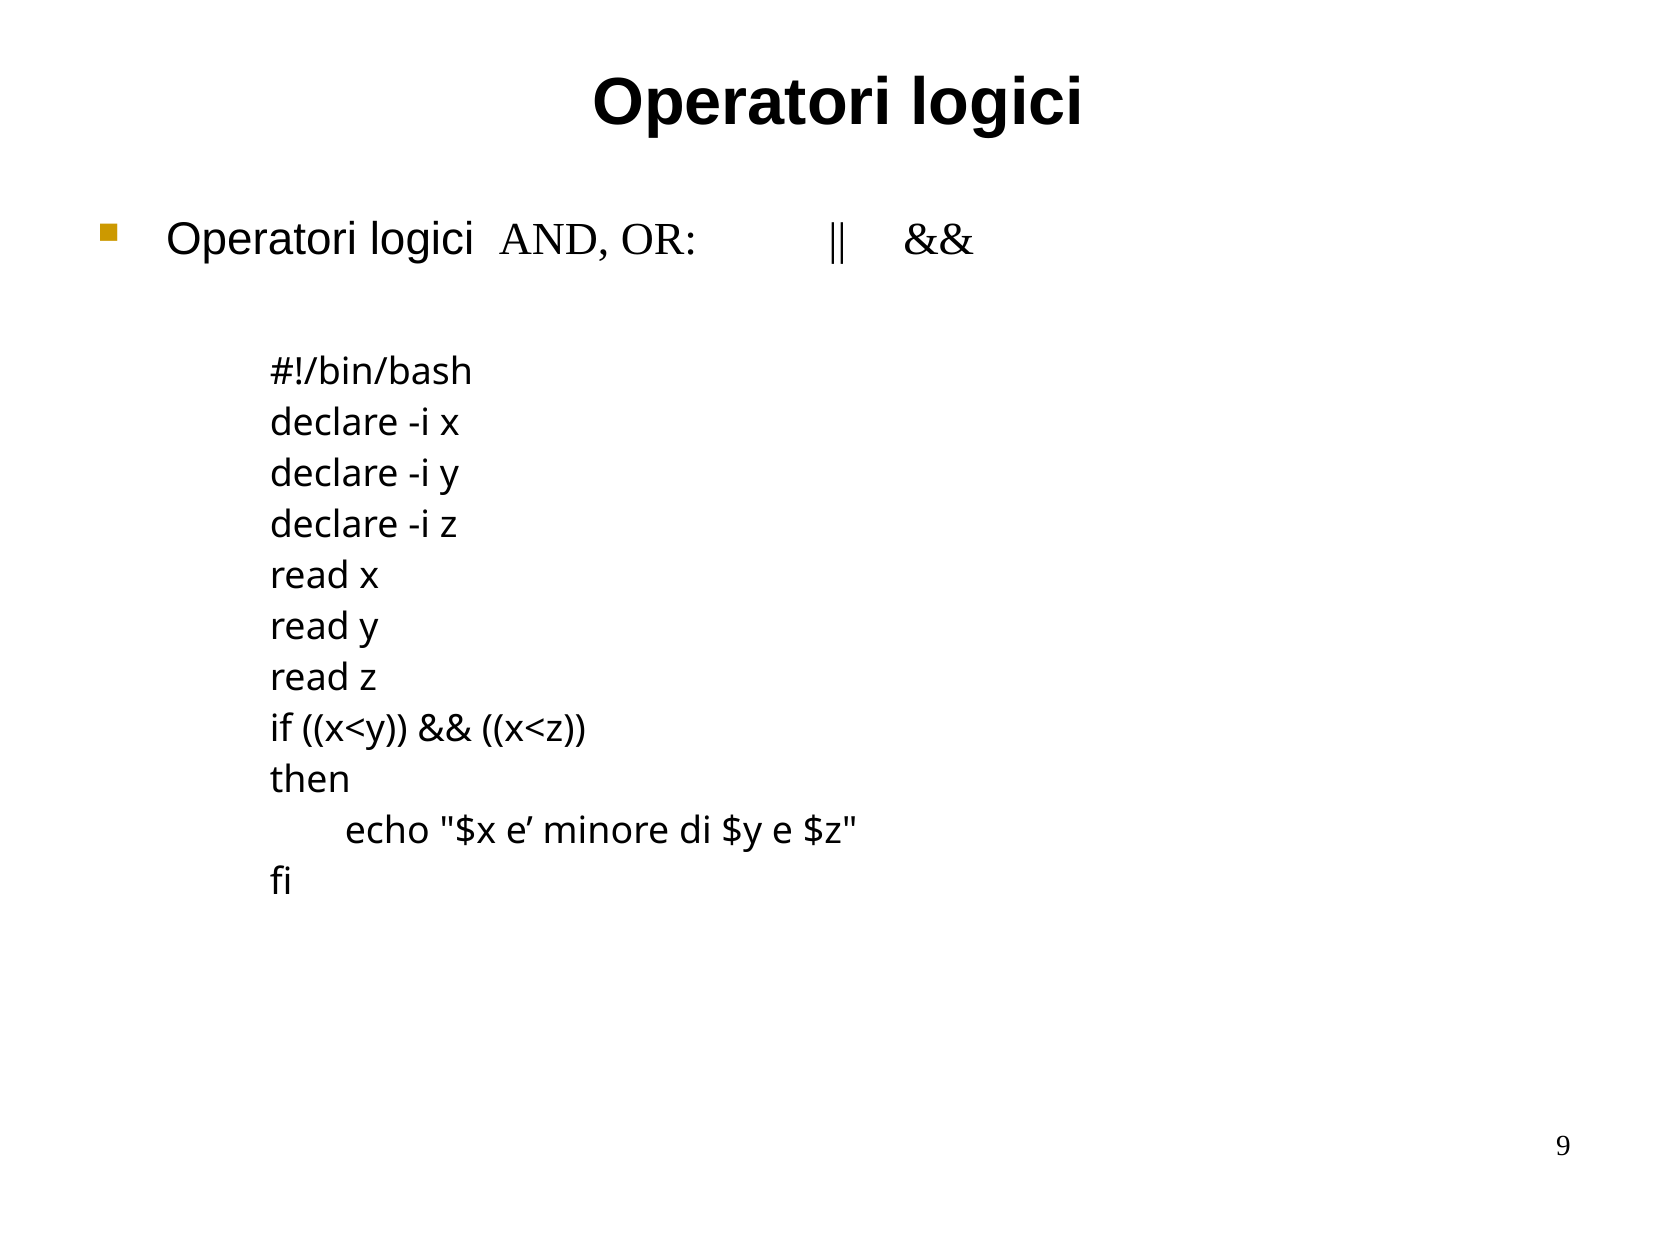

# Operatori logici
 Operatori logici AND, OR: 		||	&&
#!/bin/bash
declare -i x
declare -i y
declare -i z
read x
read y
read z
if ((x<y)) && ((x<z))
then
	echo "$x e’ minore di $y e $z"
fi
9